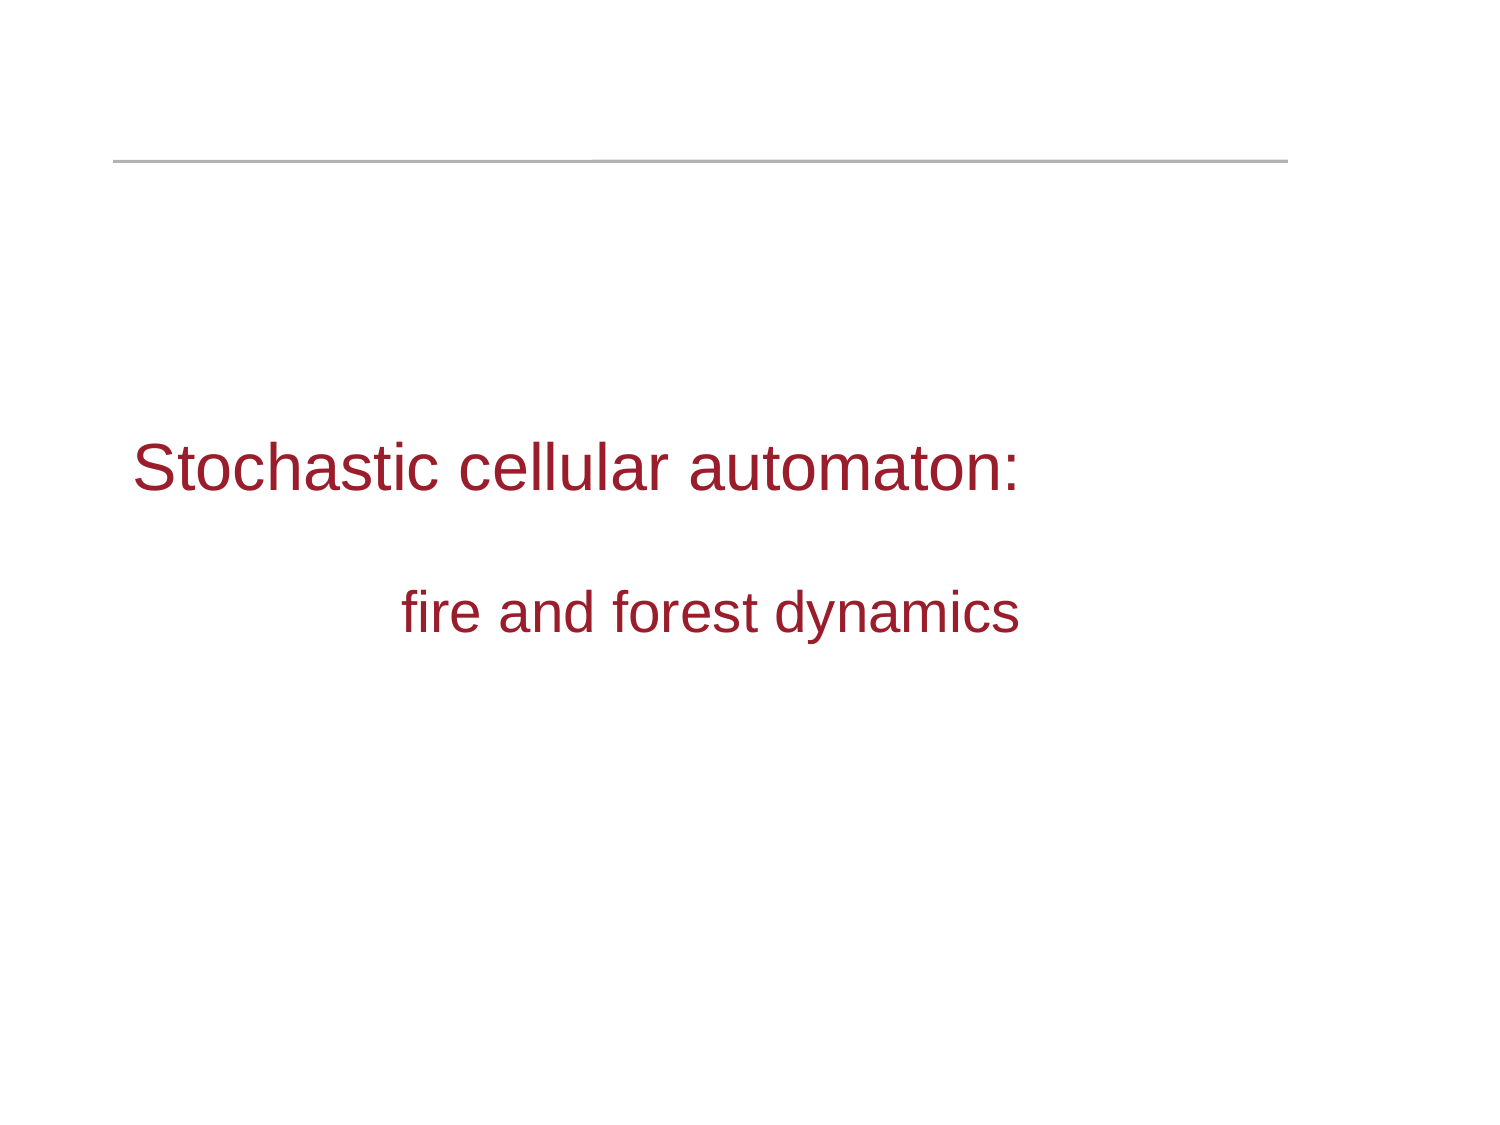

Stochastic cellular automaton:
fire and forest dynamics